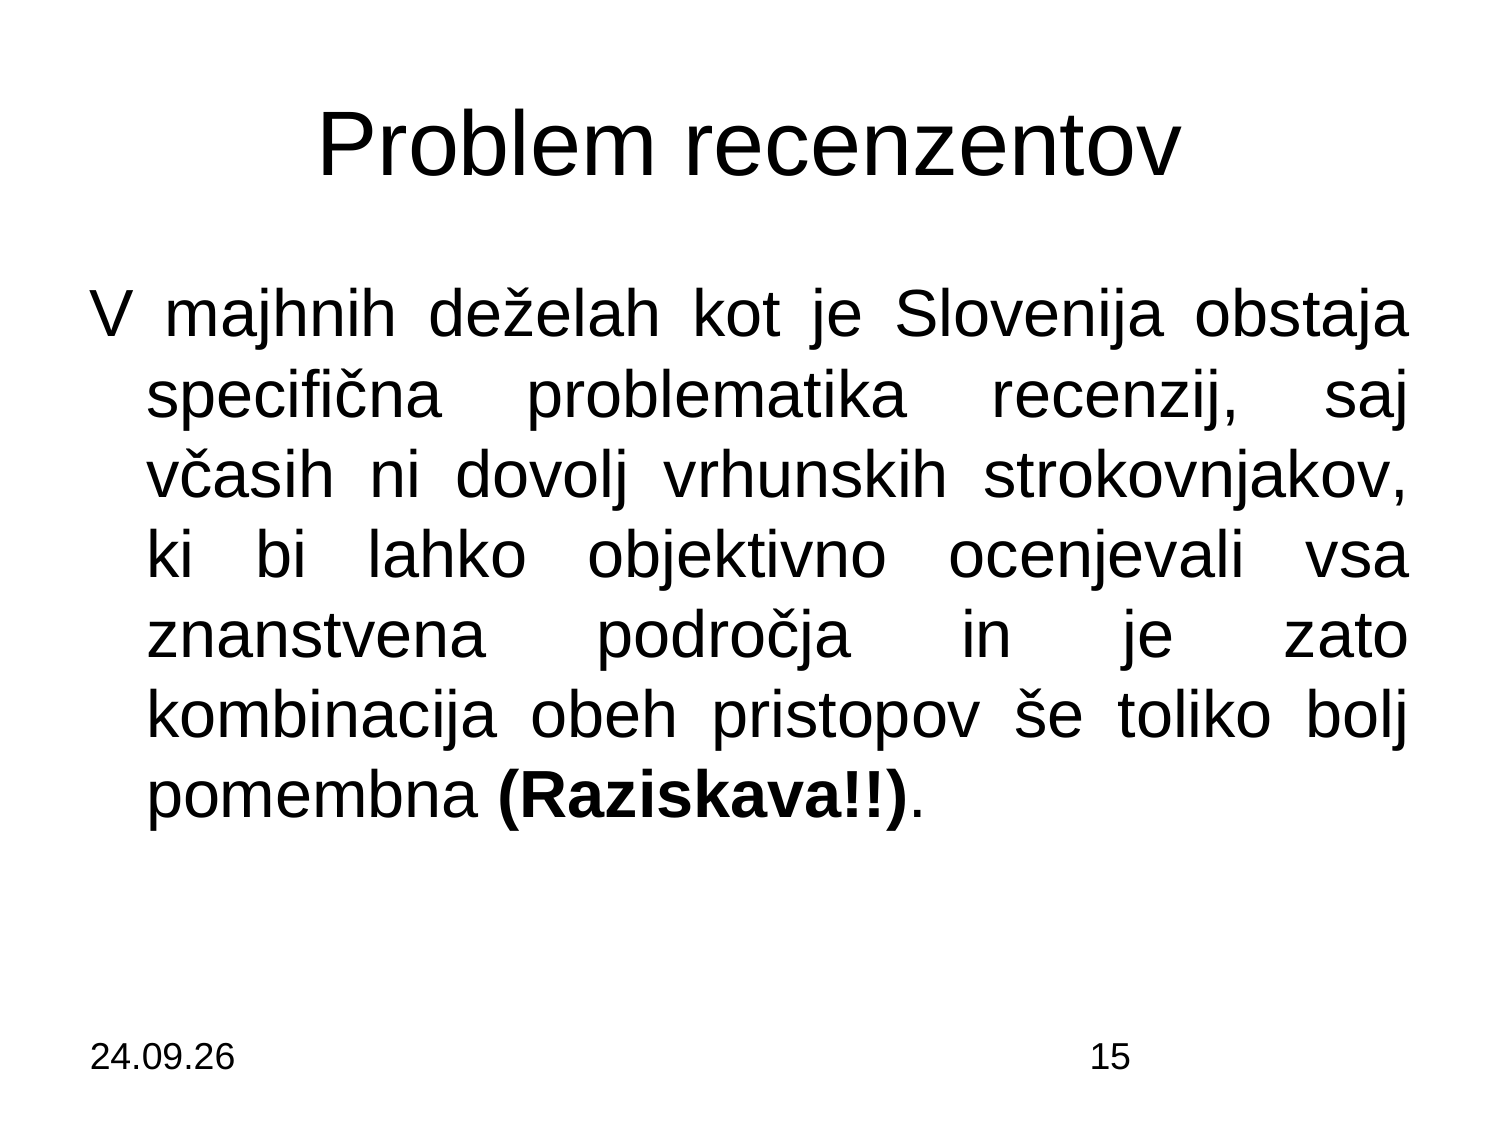

# Problem recenzentov
V majhnih deželah kot je Slovenija obstaja specifična problematika recenzij, saj včasih ni dovolj vrhunskih strokovnjakov, ki bi lahko objektivno ocenjevali vsa znanstvena področja in je zato kombinacija obeh pristopov še toliko bolj pomembna (Raziskava!!).
15